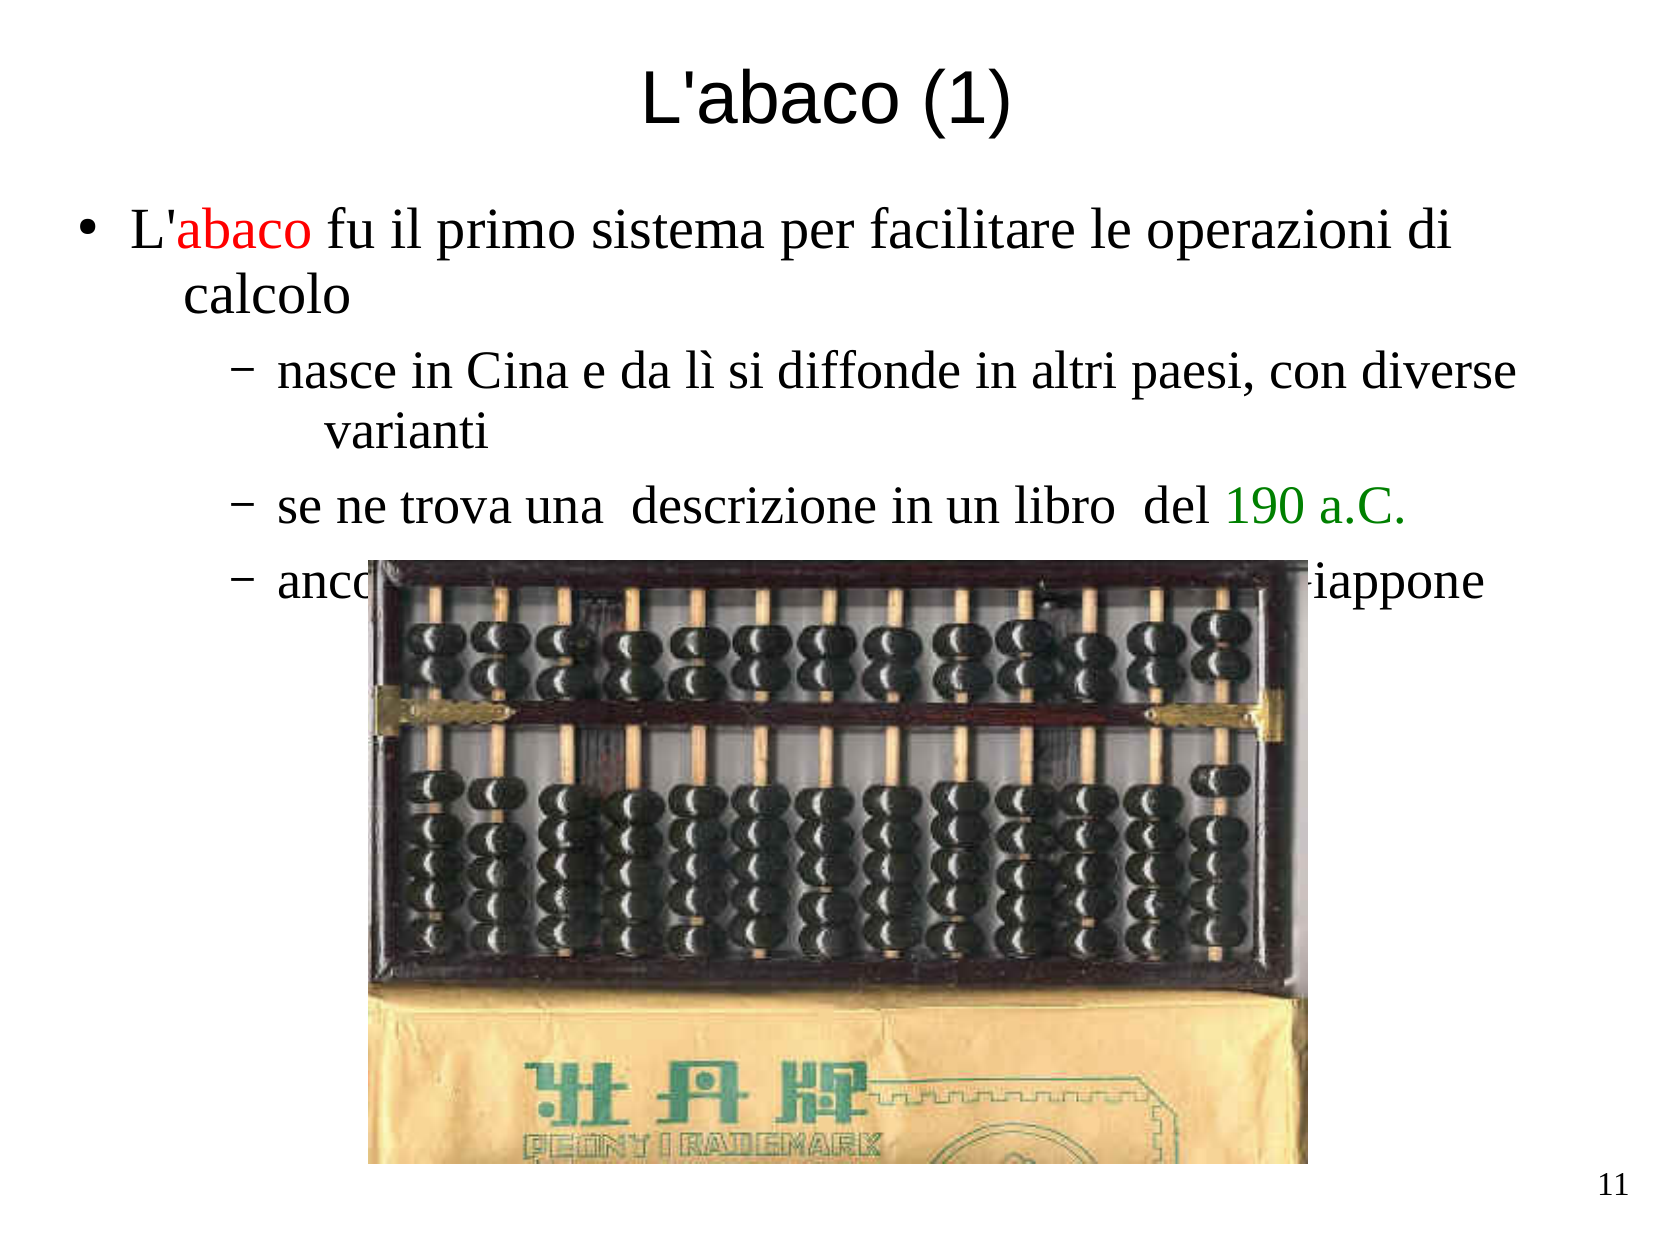

# L'abaco (1)
L'abaco fu il primo sistema per facilitare le operazioni di calcolo
nasce in Cina e da lì si diffonde in altri paesi, con diverse varianti
se ne trova una descrizione in un libro del 190 a.C.
ancora utilizzato in alcuni paesi come Cina e Giappone